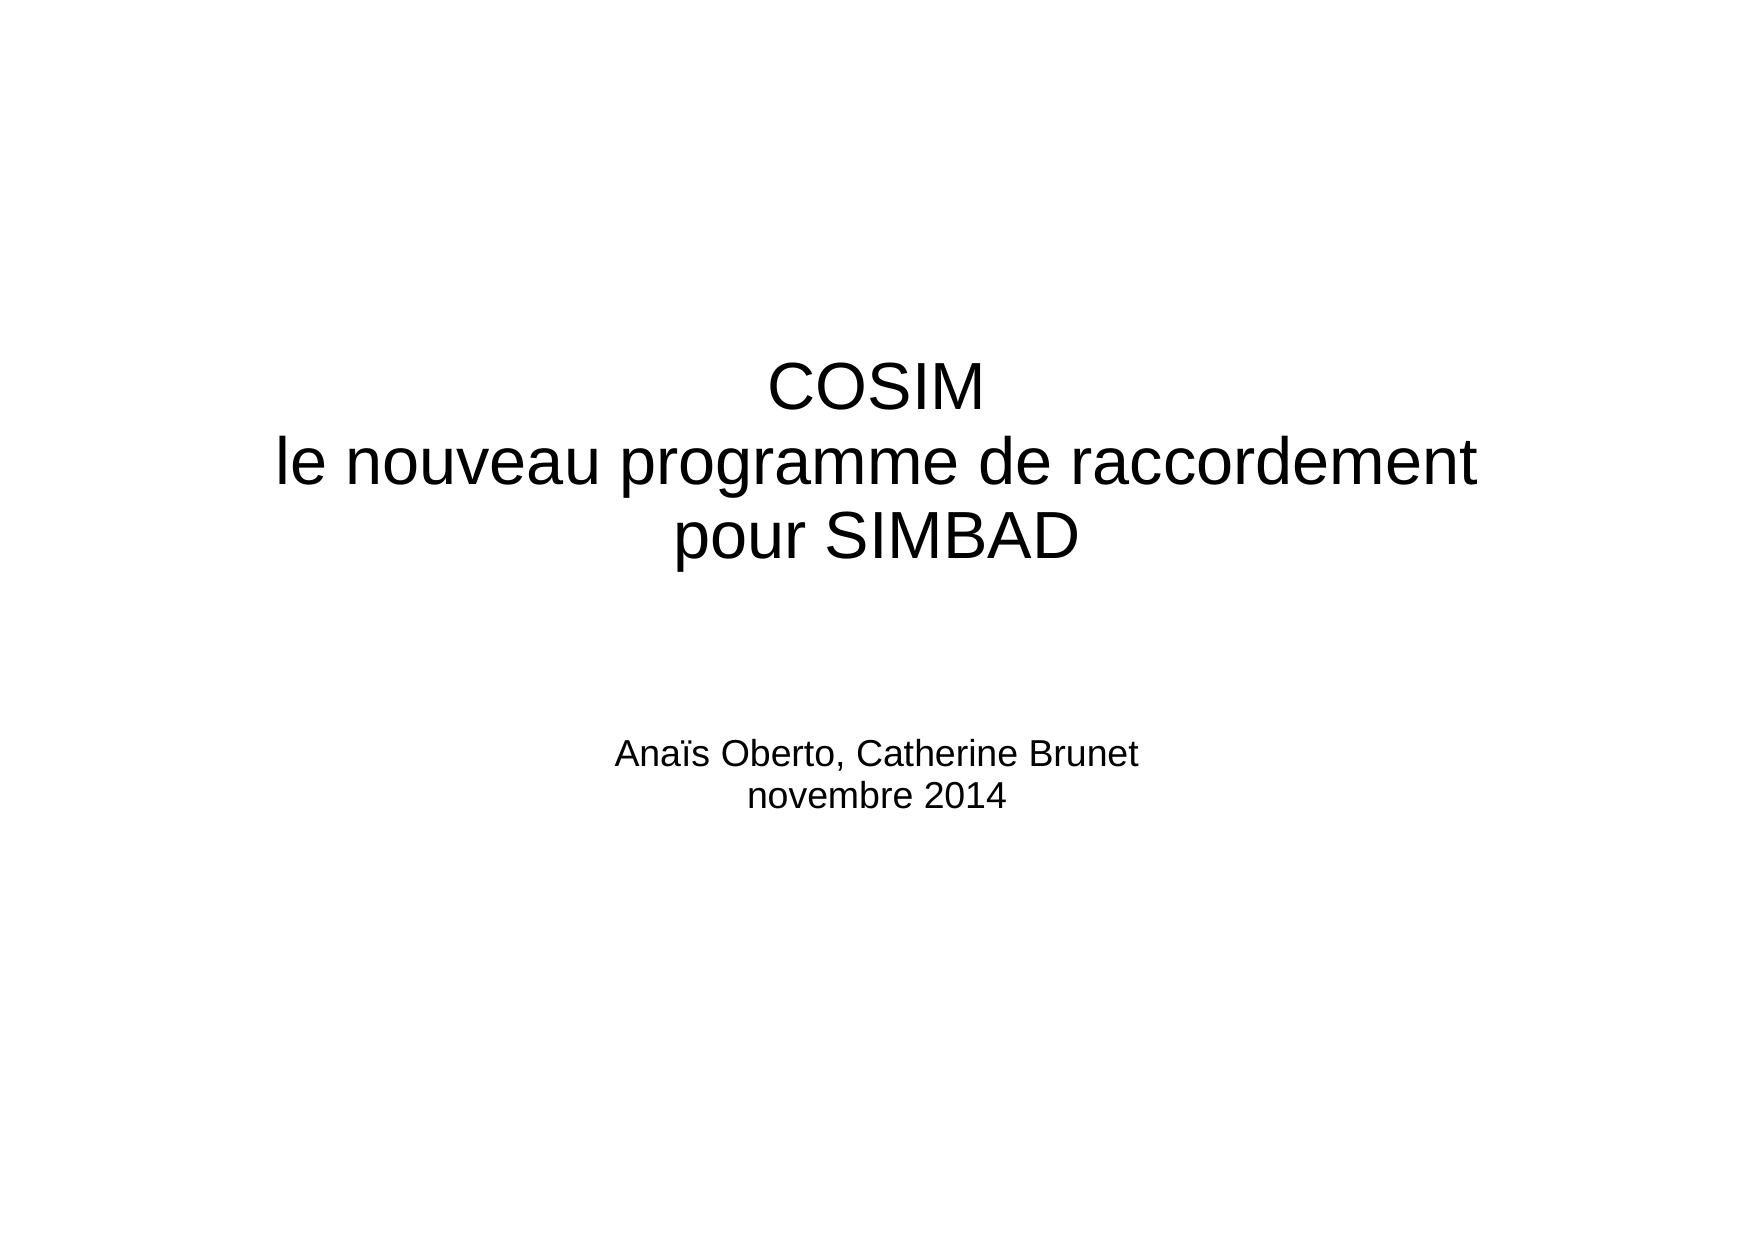

# COSIM
le nouveau programme de raccordement
pour SIMBAD
Anaïs Oberto, Catherine Brunet
novembre 2014